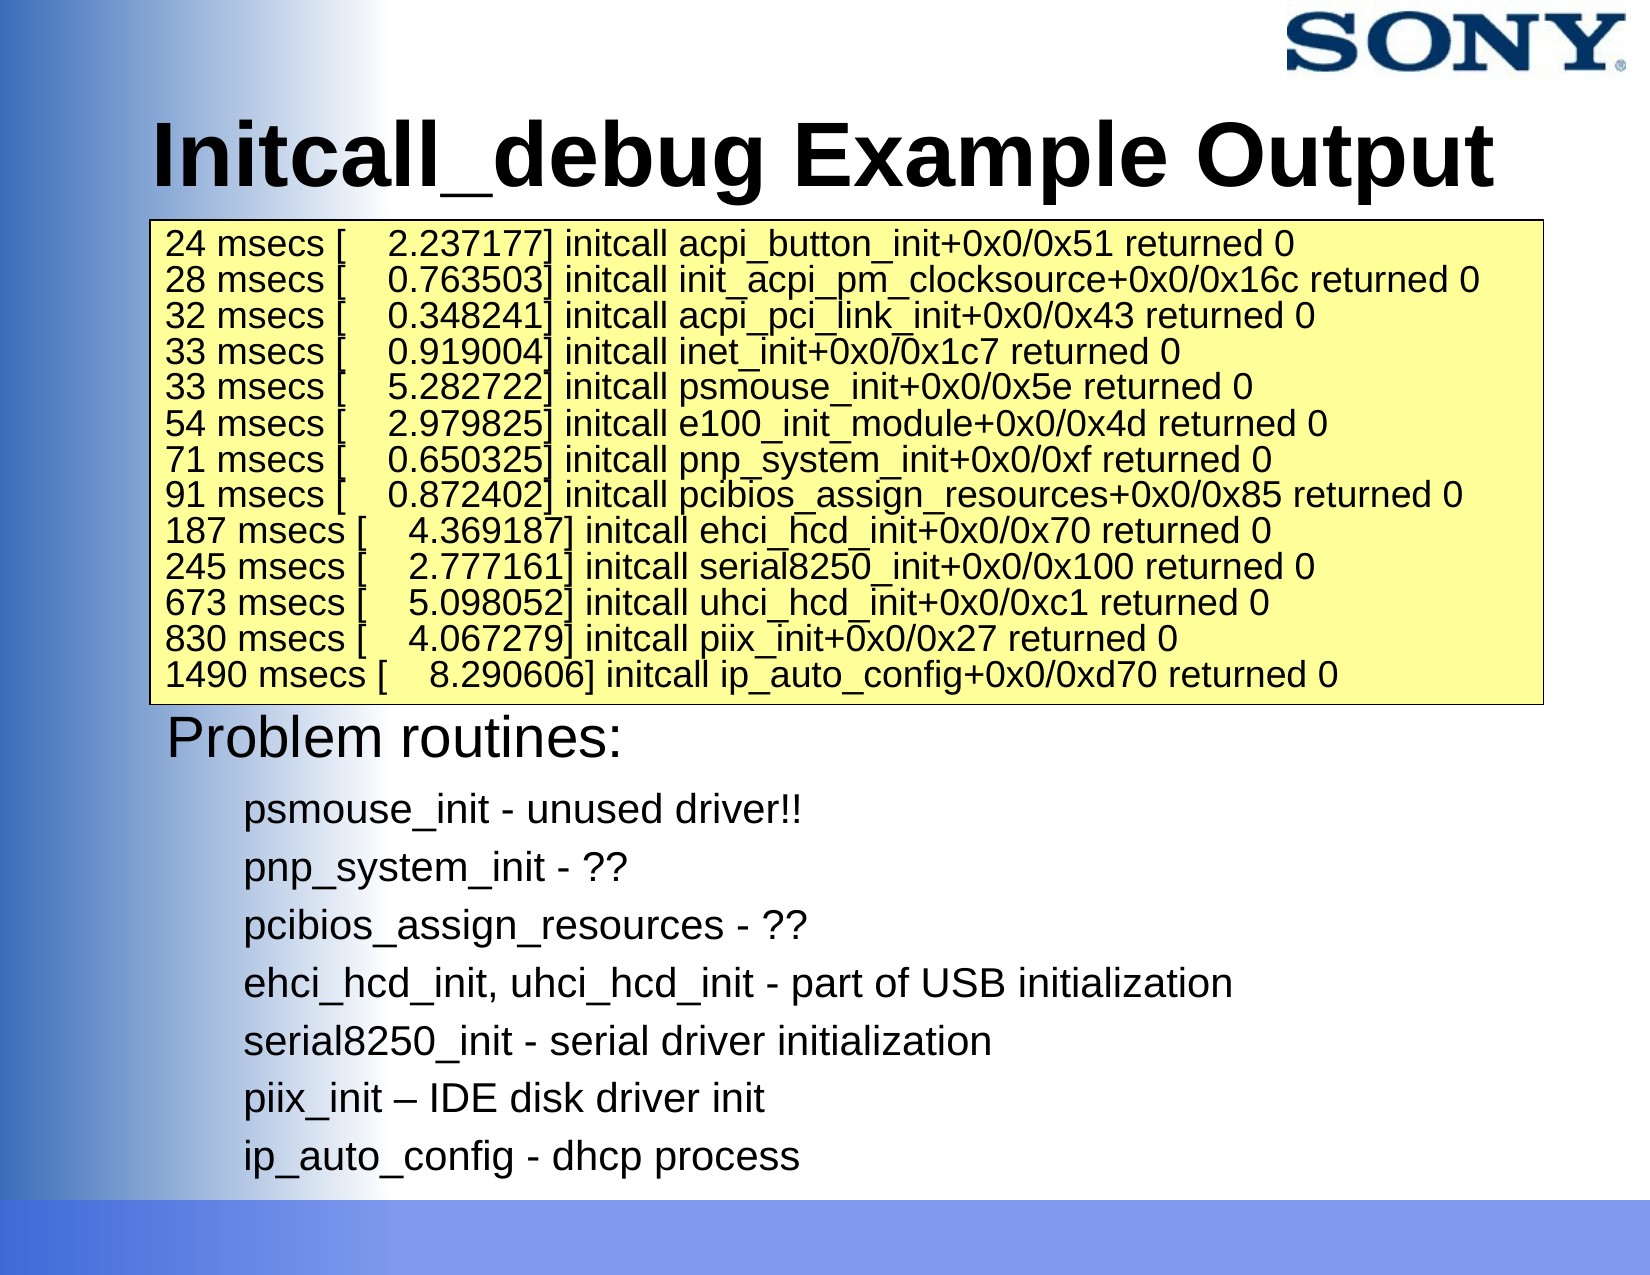

# Initcall_debug Example Output
24 msecs [ 2.237177] initcall acpi_button_init+0x0/0x51 returned 0
28 msecs [ 0.763503] initcall init_acpi_pm_clocksource+0x0/0x16c returned 0
32 msecs [ 0.348241] initcall acpi_pci_link_init+0x0/0x43 returned 0
33 msecs [ 0.919004] initcall inet_init+0x0/0x1c7 returned 0
33 msecs [ 5.282722] initcall psmouse_init+0x0/0x5e returned 0
54 msecs [ 2.979825] initcall e100_init_module+0x0/0x4d returned 0
71 msecs [ 0.650325] initcall pnp_system_init+0x0/0xf returned 0
91 msecs [ 0.872402] initcall pcibios_assign_resources+0x0/0x85 returned 0
187 msecs [ 4.369187] initcall ehci_hcd_init+0x0/0x70 returned 0
245 msecs [ 2.777161] initcall serial8250_init+0x0/0x100 returned 0
673 msecs [ 5.098052] initcall uhci_hcd_init+0x0/0xc1 returned 0
830 msecs [ 4.067279] initcall piix_init+0x0/0x27 returned 0
1490 msecs [ 8.290606] initcall ip_auto_config+0x0/0xd70 returned 0
Problem routines:
psmouse_init - unused driver!!
pnp_system_init - ??
pcibios_assign_resources - ??
ehci_hcd_init, uhci_hcd_init - part of USB initialization
serial8250_init - serial driver initialization
piix_init – IDE disk driver init
ip_auto_config - dhcp process